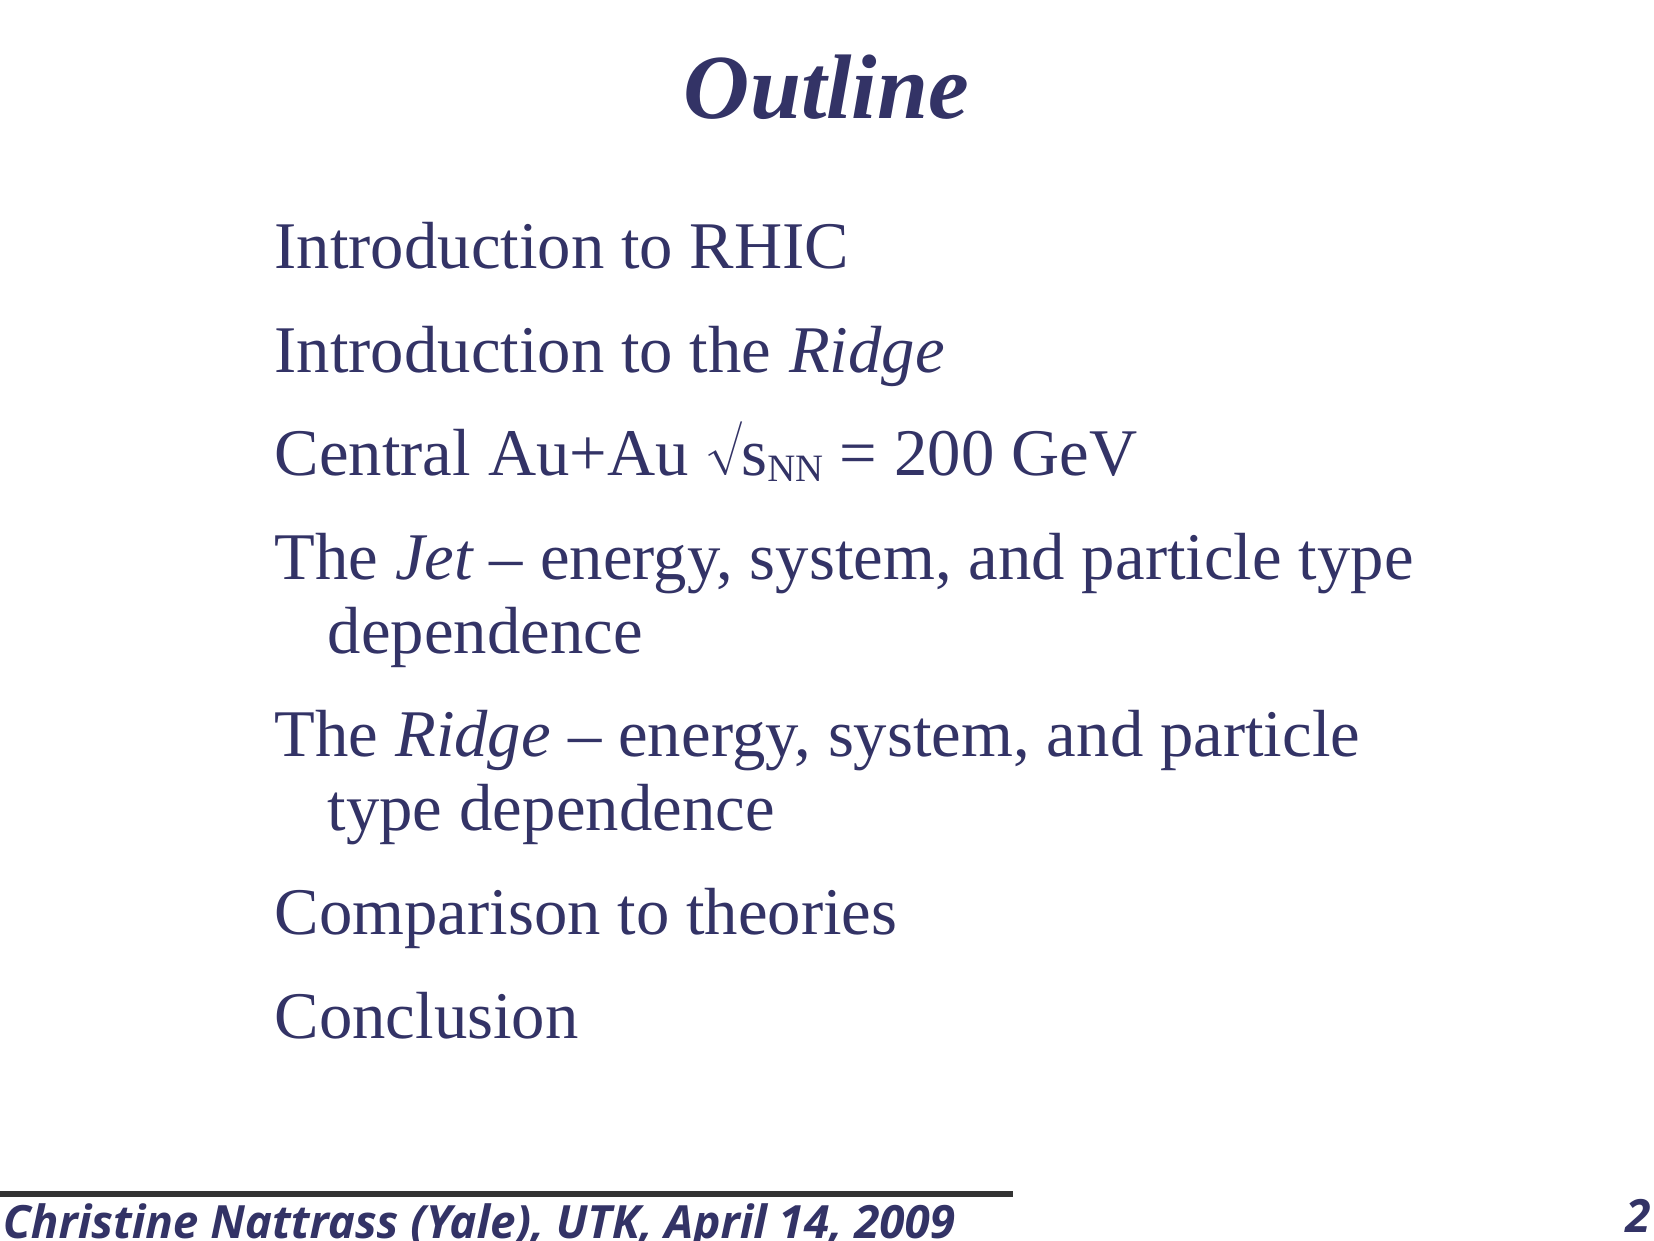

# Outline
Introduction to RHIC
Introduction to the Ridge
Central Au+Au √sNN = 200 GeV
The Jet – energy, system, and particle type dependence
The Ridge – energy, system, and particle type dependence
Comparison to theories
Conclusion